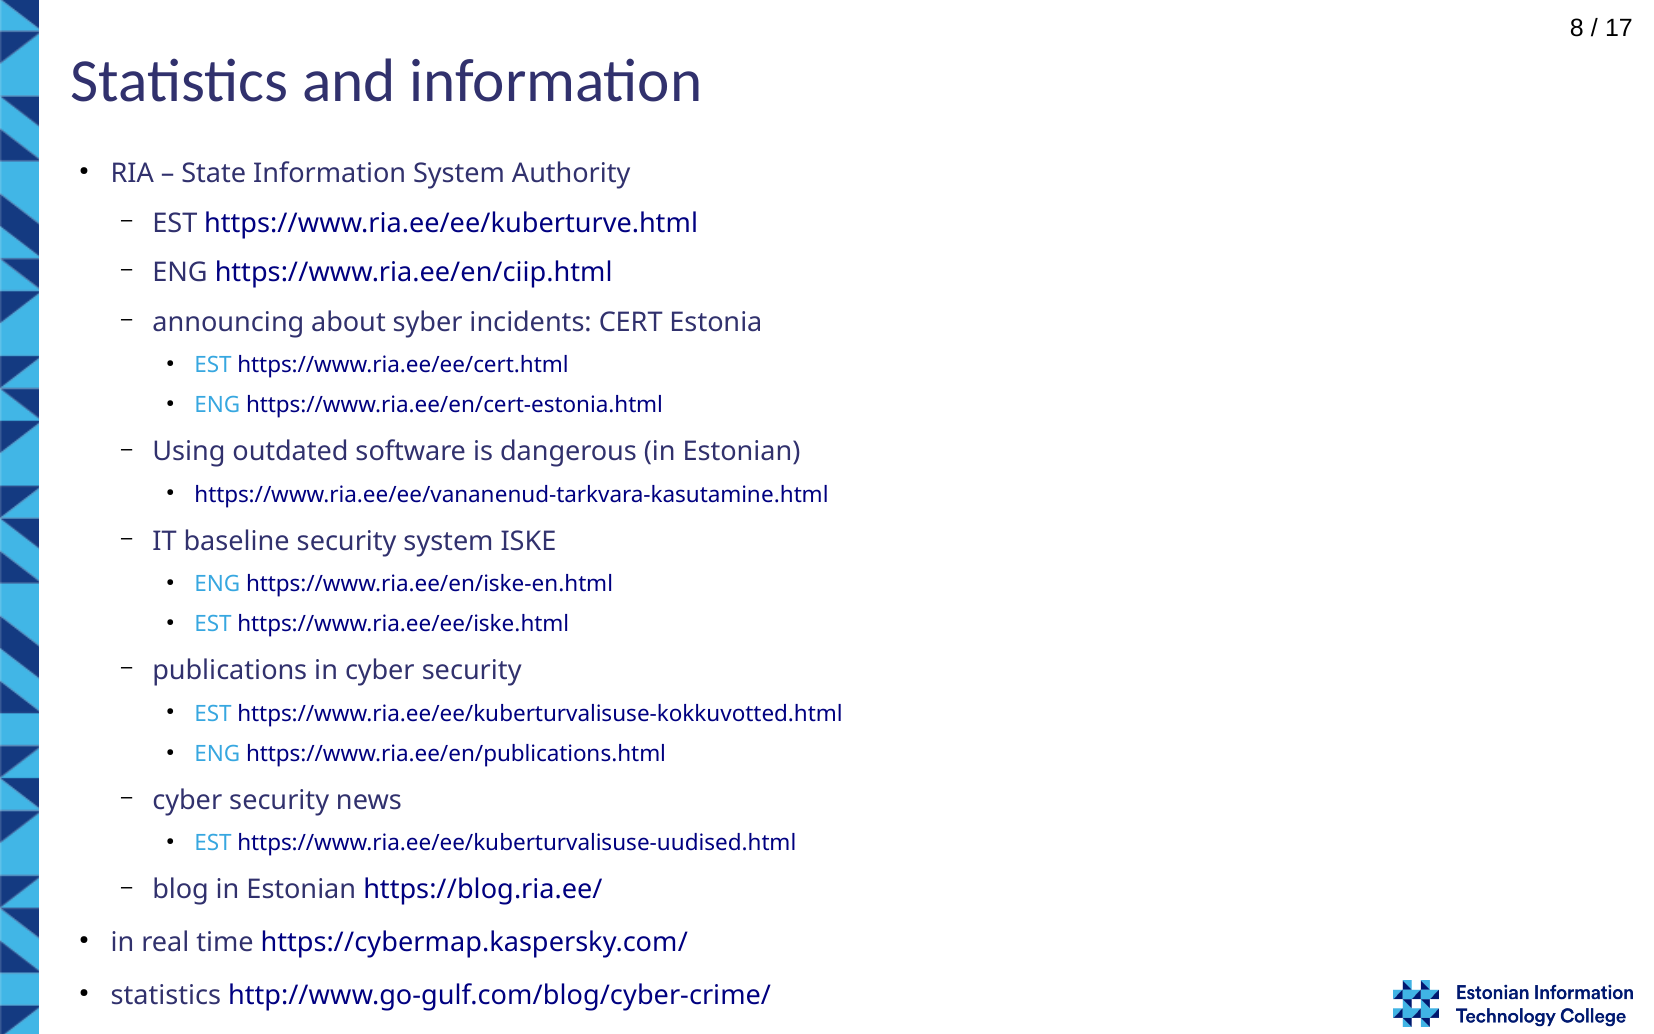

# Statistics and information
RIA – State Information System Authority
EST https://www.ria.ee/ee/kuberturve.html
ENG https://www.ria.ee/en/ciip.html
announcing about syber incidents: CERT Estonia
EST https://www.ria.ee/ee/cert.html
ENG https://www.ria.ee/en/cert-estonia.html
Using outdated software is dangerous (in Estonian)
https://www.ria.ee/ee/vananenud-tarkvara-kasutamine.html
IT baseline security system ISKE
ENG https://www.ria.ee/en/iske-en.html
EST https://www.ria.ee/ee/iske.html
publications in cyber security
EST https://www.ria.ee/ee/kuberturvalisuse-kokkuvotted.html
ENG https://www.ria.ee/en/publications.html
cyber security news
EST https://www.ria.ee/ee/kuberturvalisuse-uudised.html
blog in Estonian https://blog.ria.ee/
in real time https://cybermap.kaspersky.com/
statistics http://www.go-gulf.com/blog/cyber-crime/